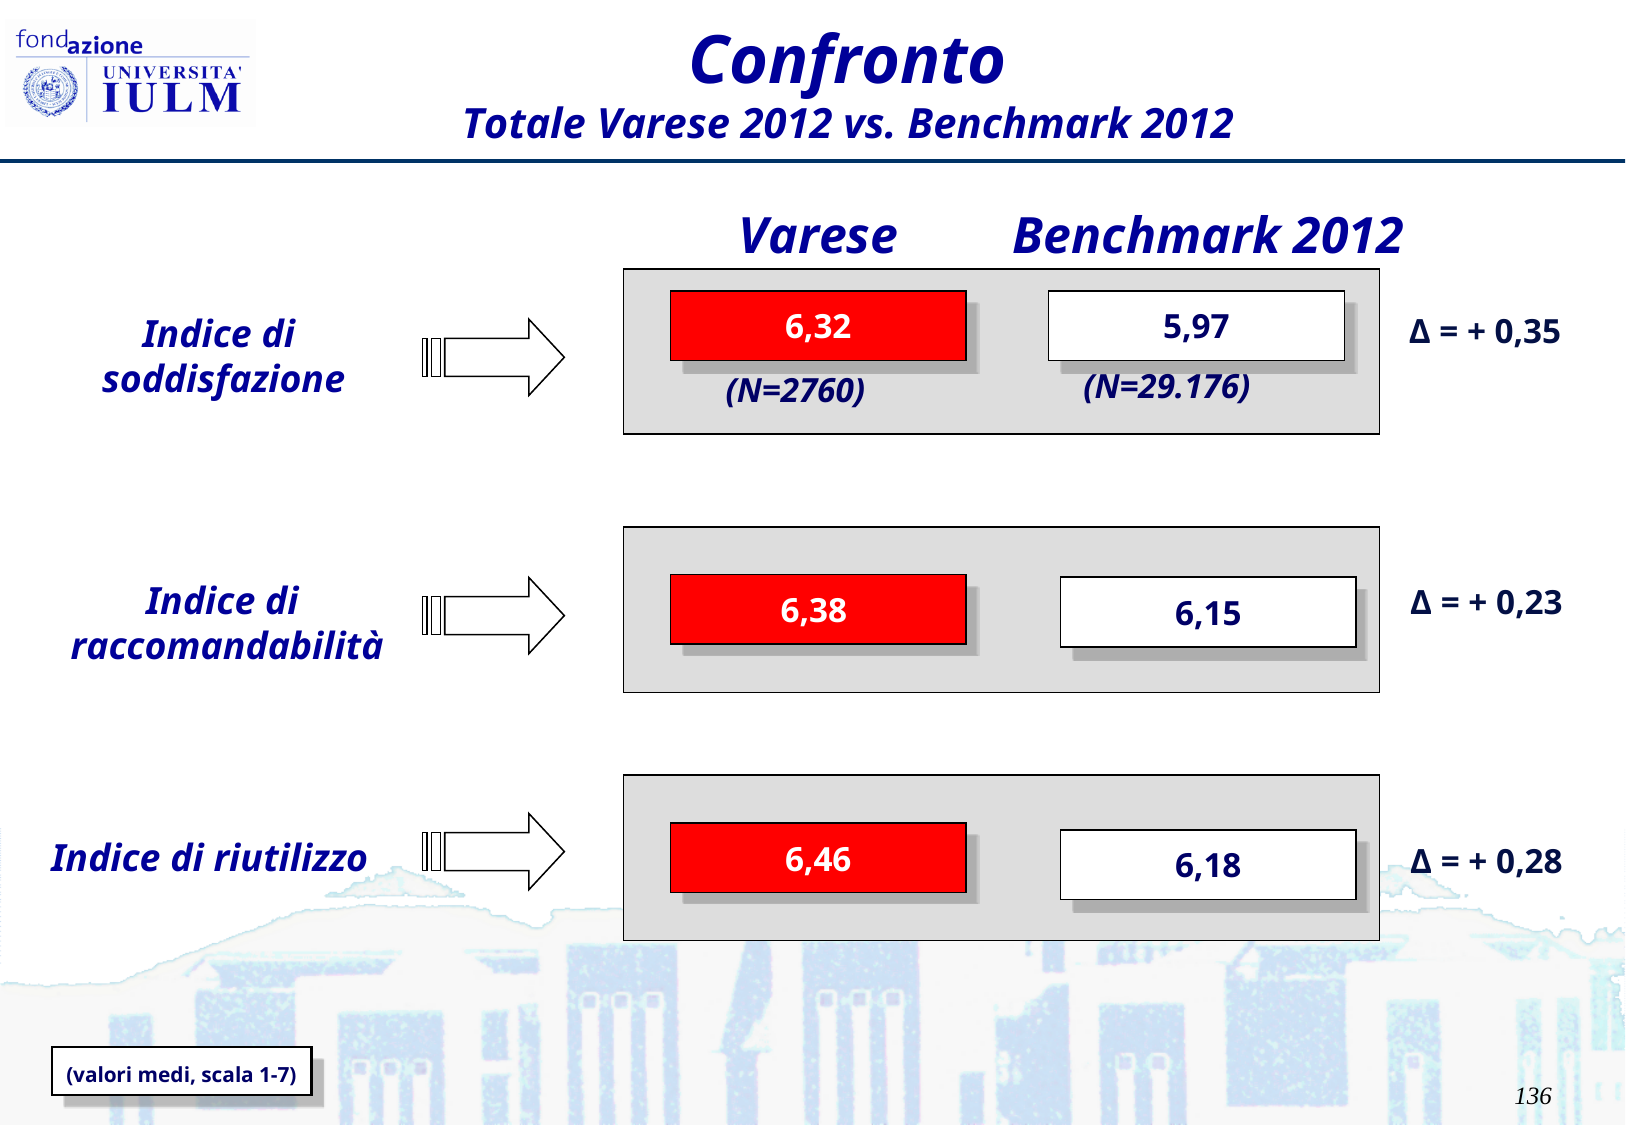

Confronto
Totale Varese 2012 vs. Benchmark 2012
Varese
Benchmark 2012
6,32
5,97
Indice di
soddisfazione
Δ = + 0,35
(N=29.176)
(N=2760)
Indice di
raccomandabilità
Δ = + 0,23
6,38
6,15
6,46
Indice di riutilizzo
6,18
Δ = + 0,28
(valori medi, scala 1-7)